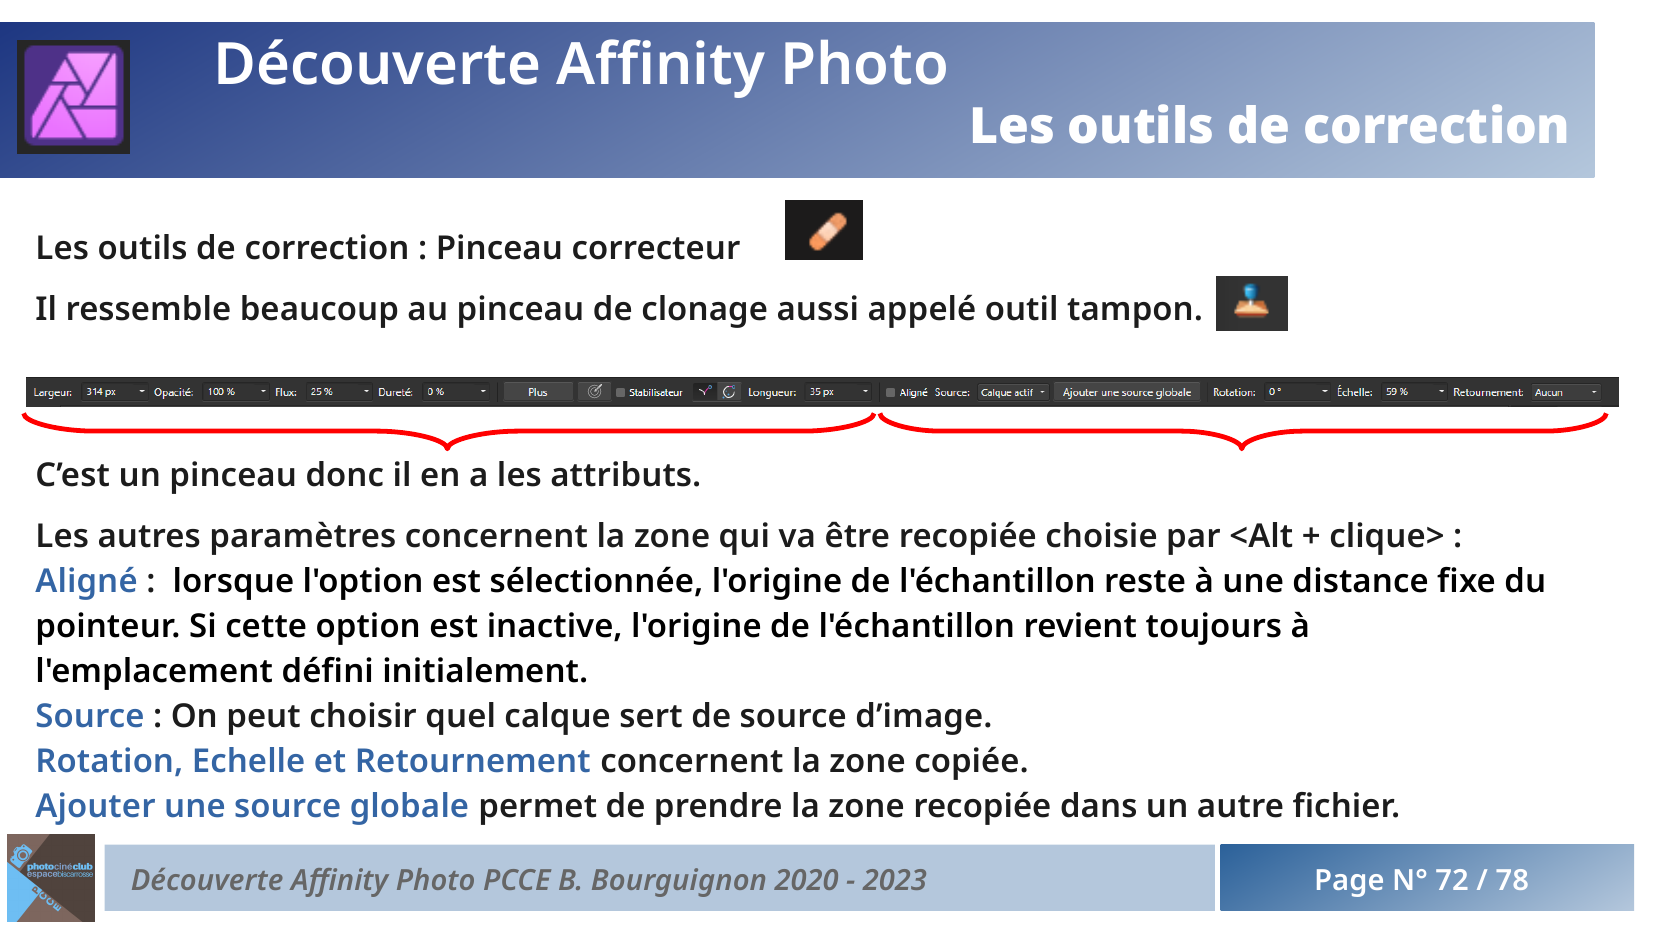

# Les outils de correction
Les outils de correction : Pinceau correcteur
Il ressemble beaucoup au pinceau de clonage aussi appelé outil tampon.
C’est un pinceau donc il en a les attributs.
Les autres paramètres concernent la zone qui va être recopiée choisie par <Alt + clique> :
Aligné : lorsque l'option est sélectionnée, l'origine de l'échantillon reste à une distance fixe du pointeur. Si cette option est inactive, l'origine de l'échantillon revient toujours à l'emplacement défini initialement.
Source : On peut choisir quel calque sert de source d’image.
Rotation, Echelle et Retournement concernent la zone copiée.
Ajouter une source globale permet de prendre la zone recopiée dans un autre fichier.